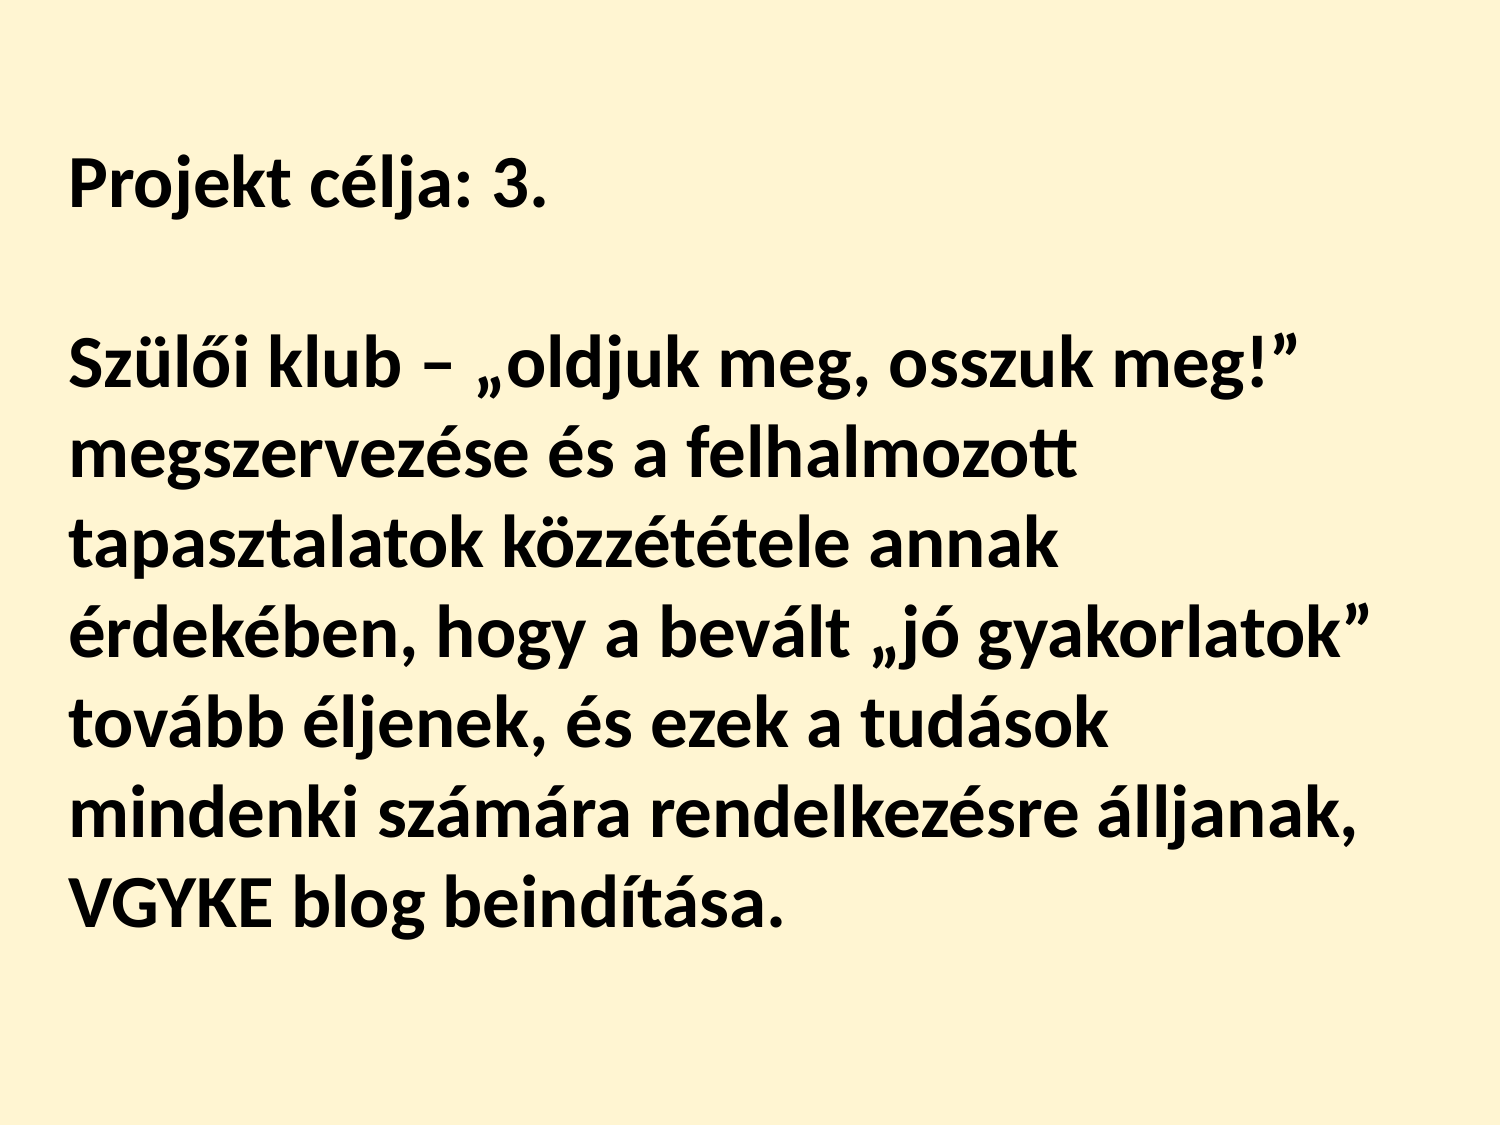

Projekt célja: 3.
Szülői klub – „oldjuk meg, osszuk meg!” megszervezése és a felhalmozott tapasztalatok közzététele annak érdekében, hogy a bevált „jó gyakorlatok” tovább éljenek, és ezek a tudások mindenki számára rendelkezésre álljanak, VGYKE blog beindítása.